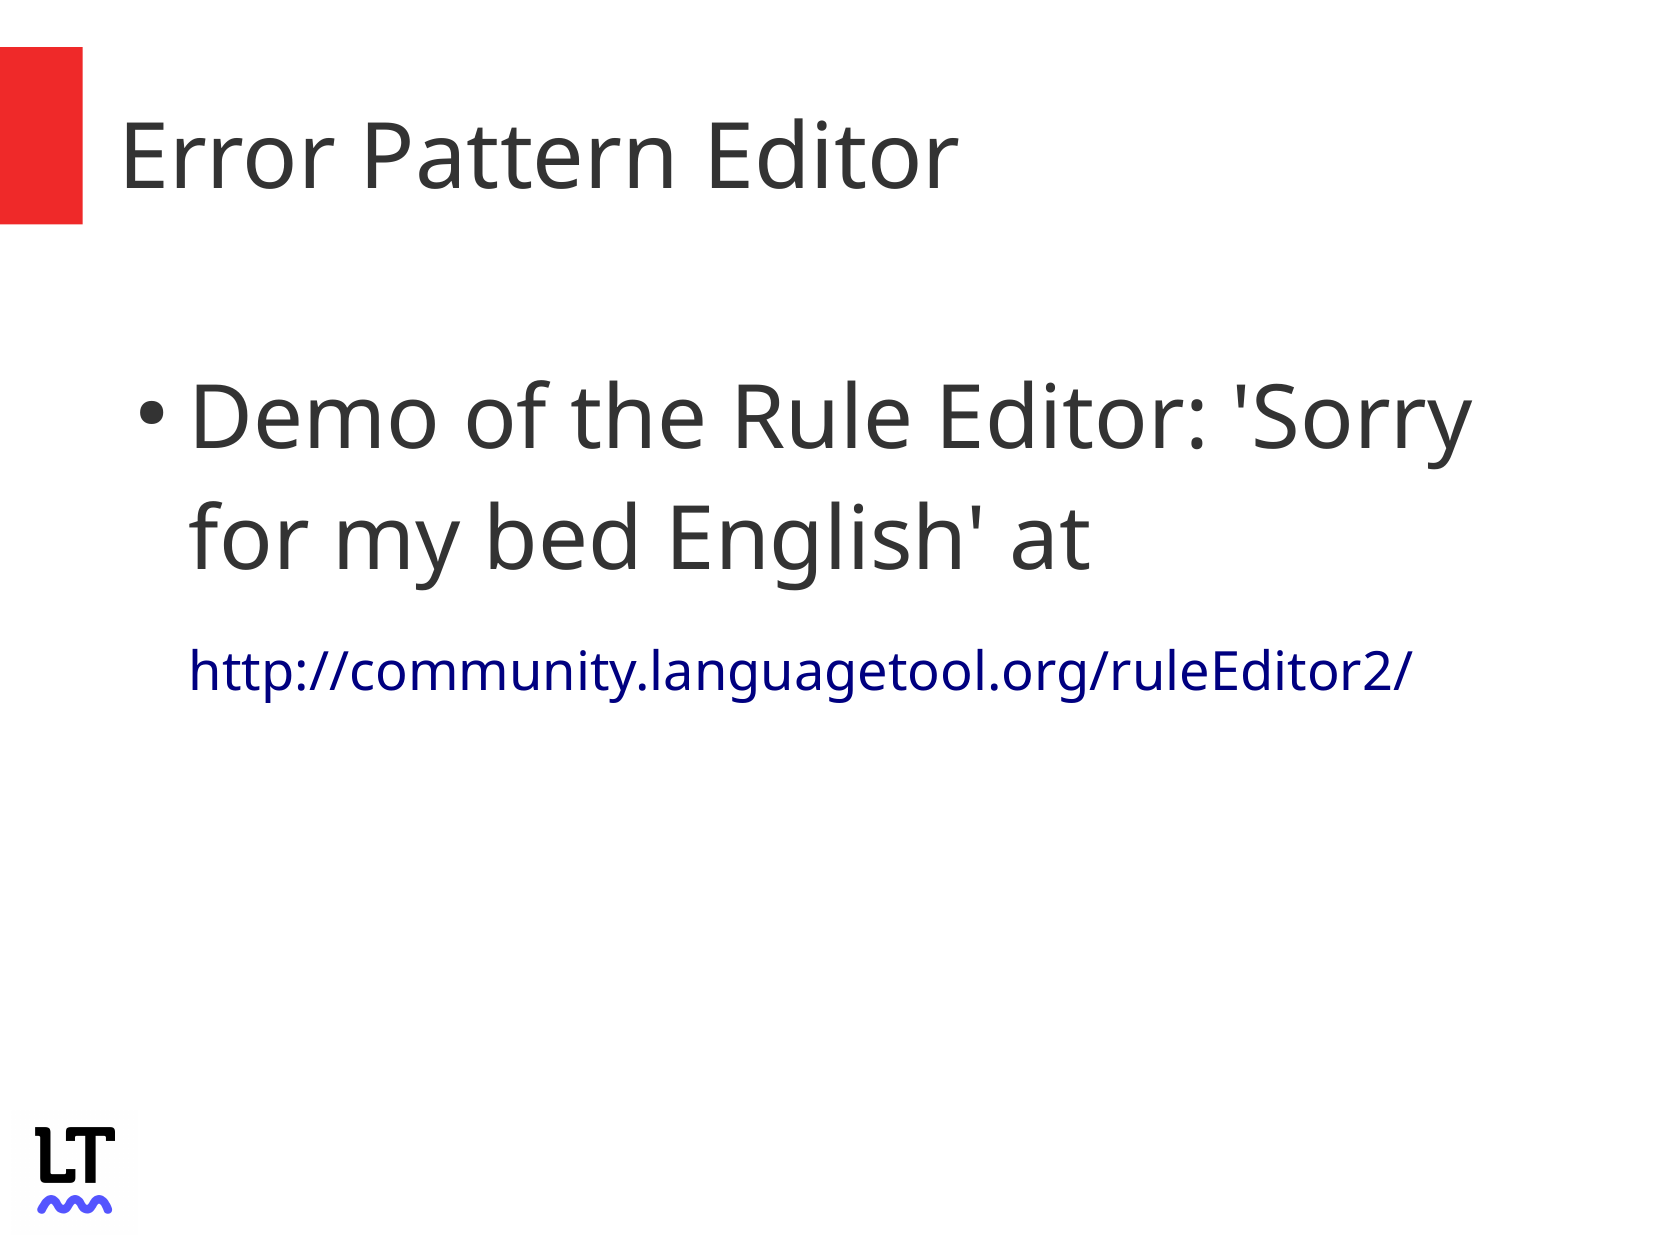

# Error Pattern Editor
Demo of the Rule Editor: 'Sorry for my bed English' at
http://community.languagetool.org/ruleEditor2/